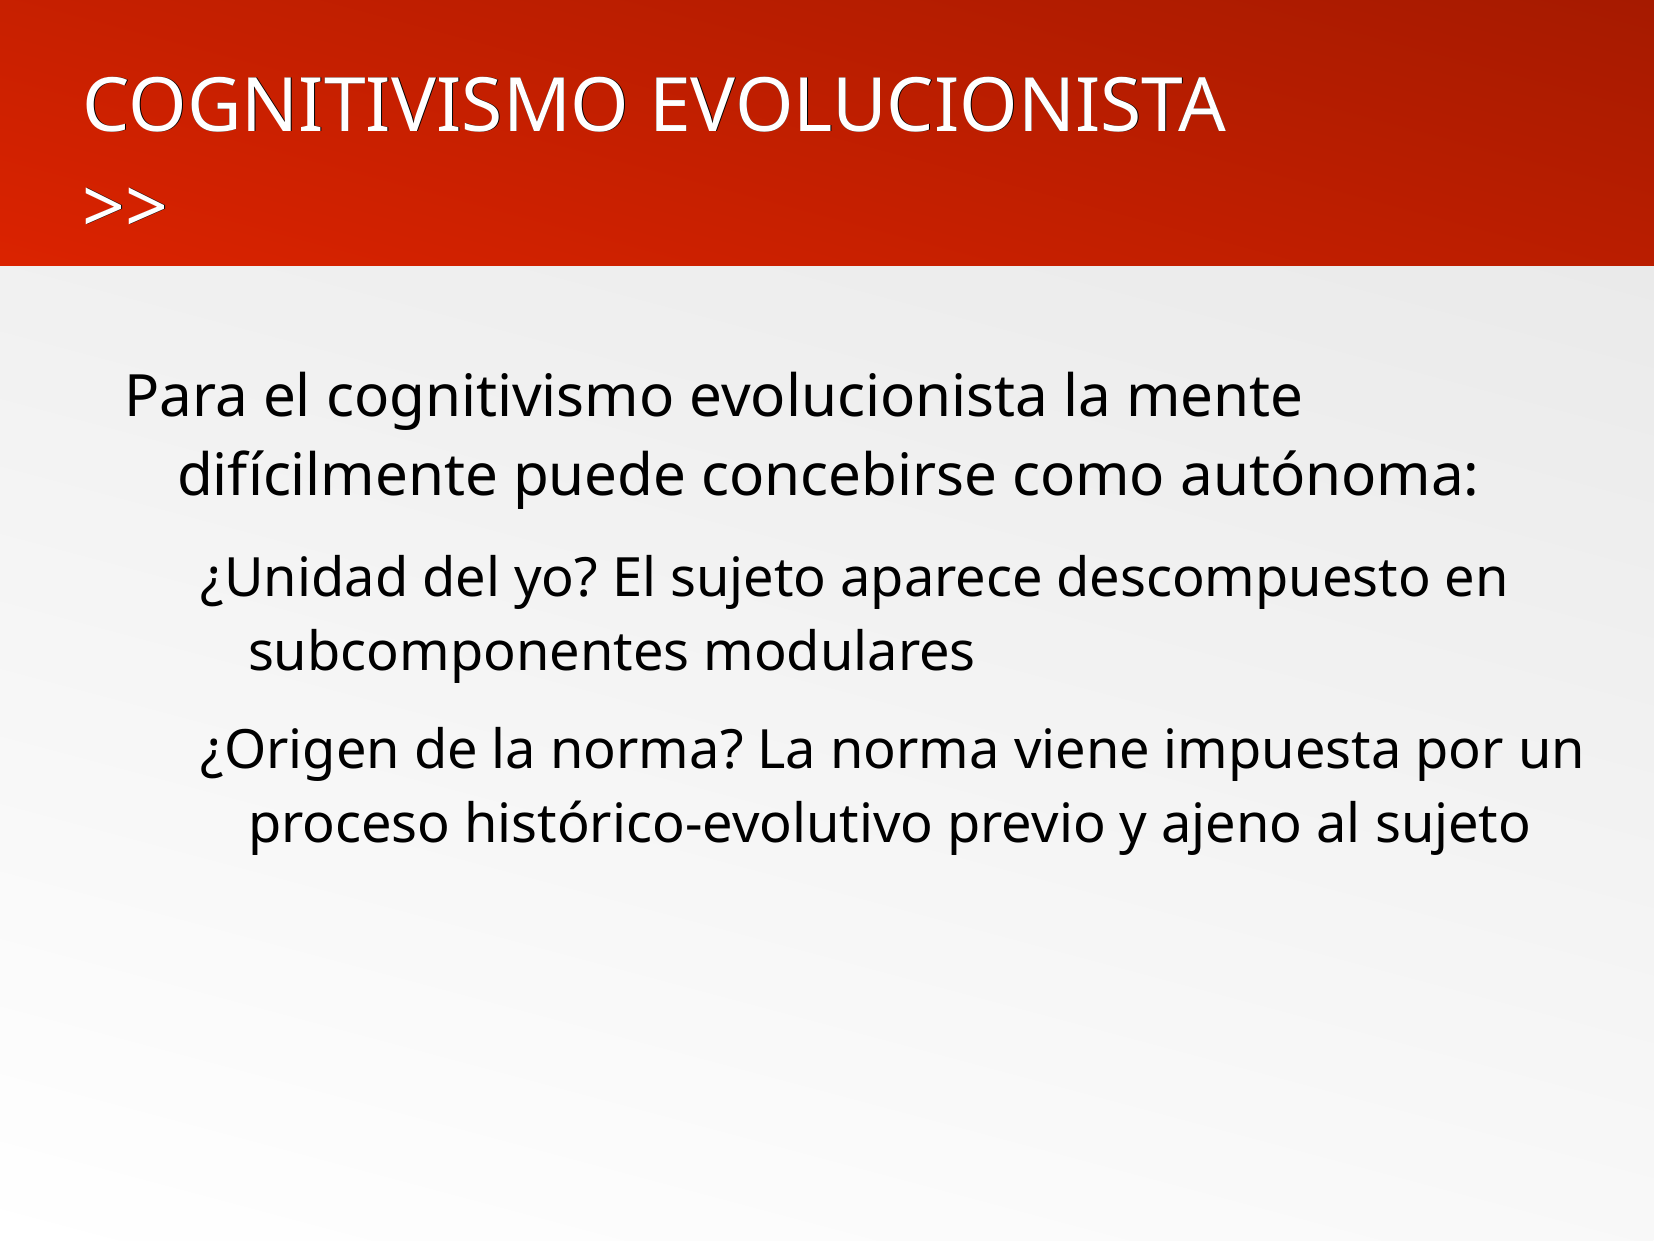

# COGNITIVISMO EVOLUCIONISTA >>
Para el cognitivismo evolucionista la mente difícilmente puede concebirse como autónoma:
¿Unidad del yo? El sujeto aparece descompuesto en subcomponentes modulares
¿Origen de la norma? La norma viene impuesta por un proceso histórico-evolutivo previo y ajeno al sujeto